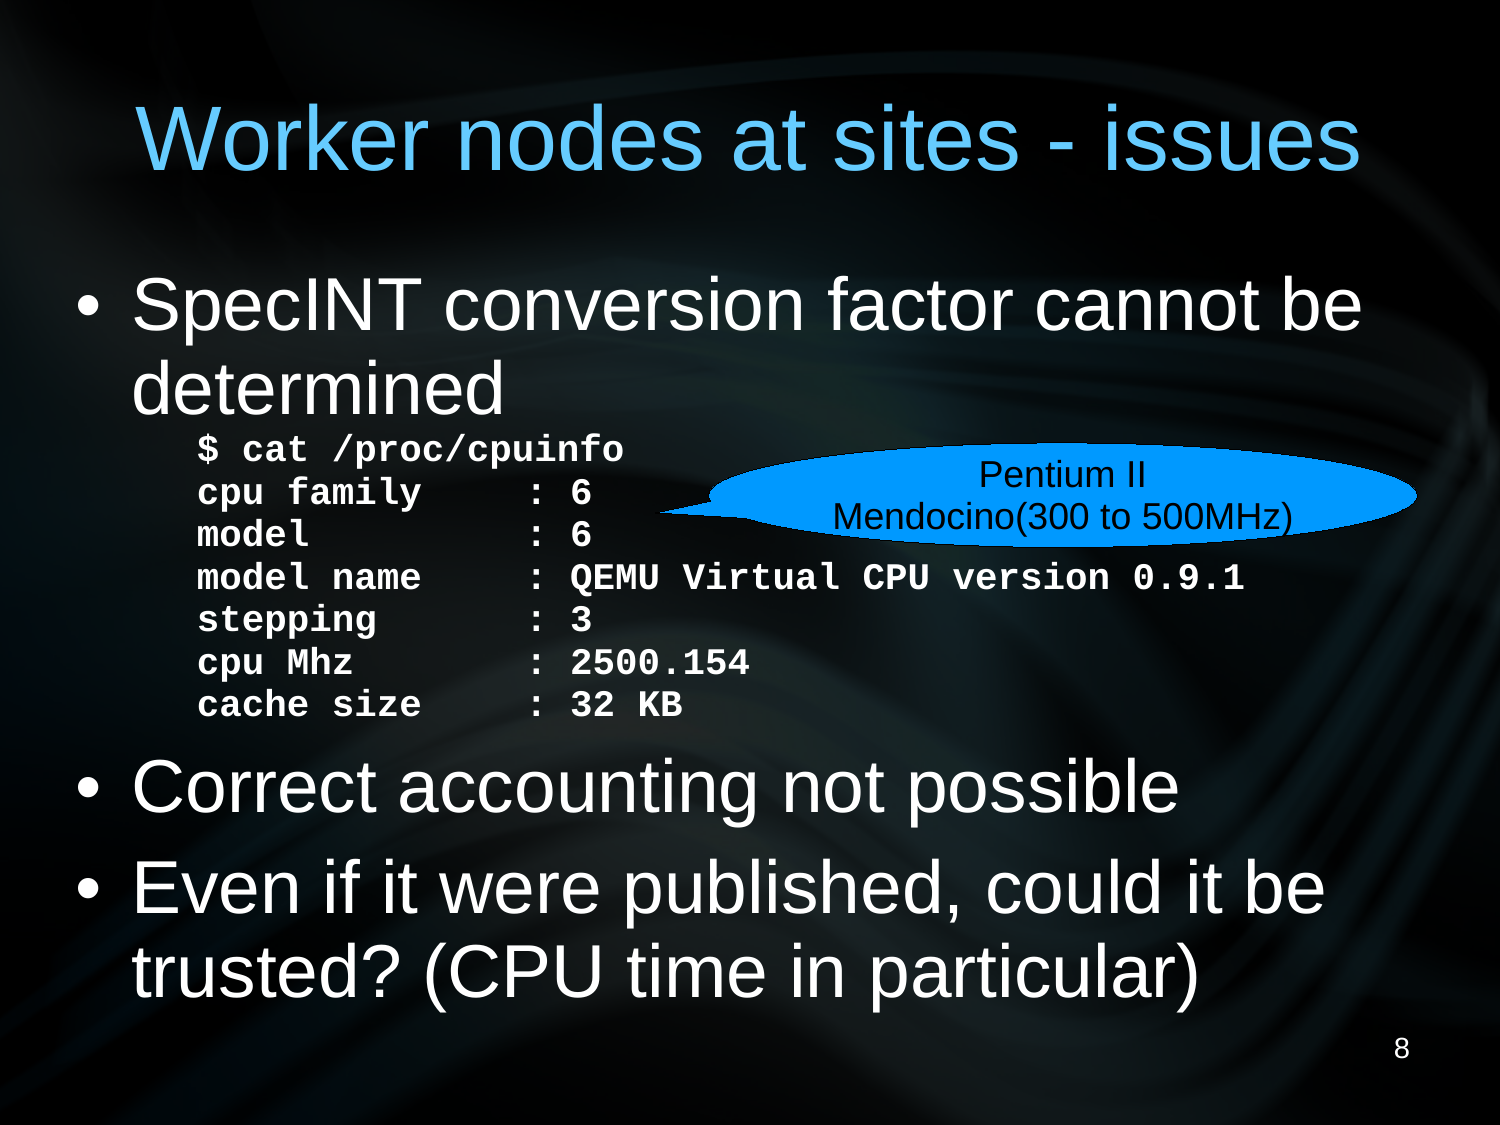

# Worker nodes at sites - issues
SpecINT conversion factor cannot be determined
$ cat /proc/cpuinfo
cpu family	: 6
model		: 6
model name	: QEMU Virtual CPU version 0.9.1
stepping	: 3
cpu Mhz		: 2500.154
cache size	: 32 KB
Correct accounting not possible
Even if it were published, could it be trusted? (CPU time in particular)
Pentium II
Mendocino(300 to 500MHz)
8